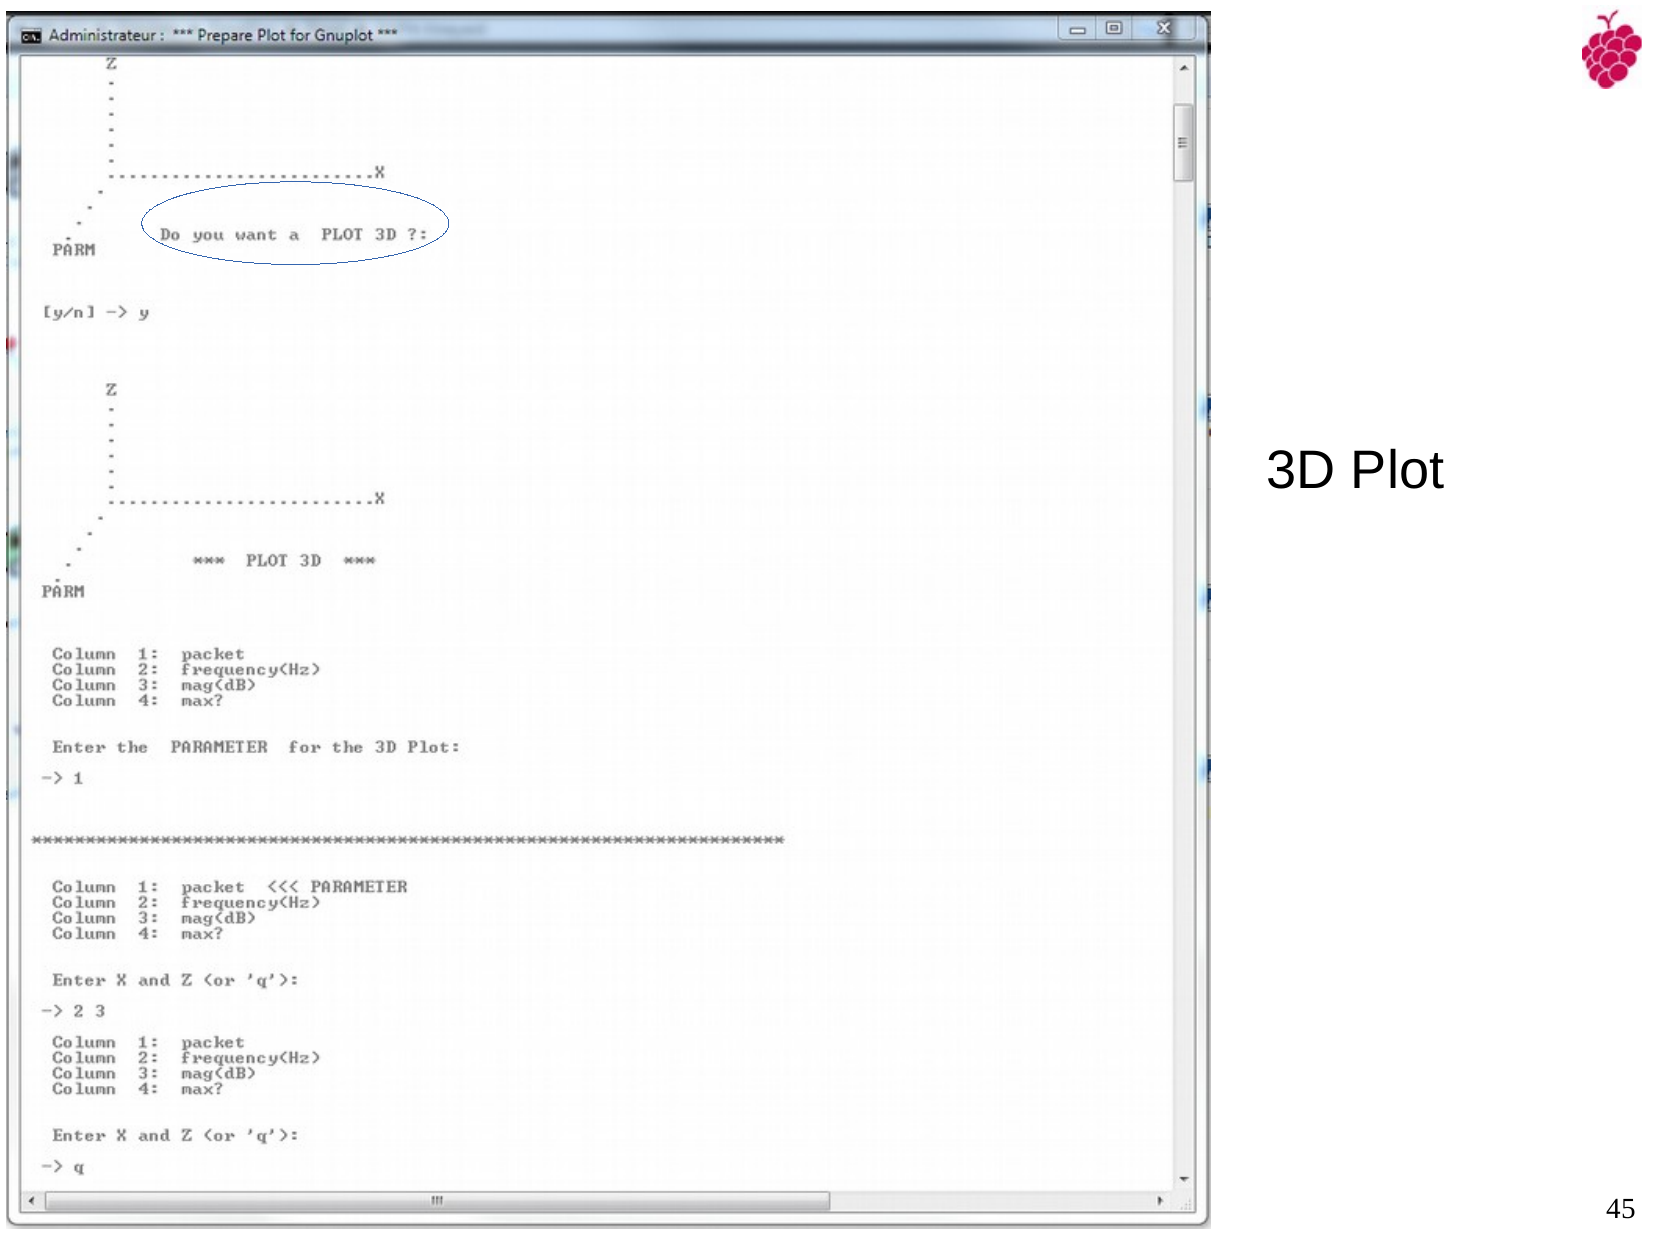

3D Plot
Yves Leduc, Polytech Sophia
45